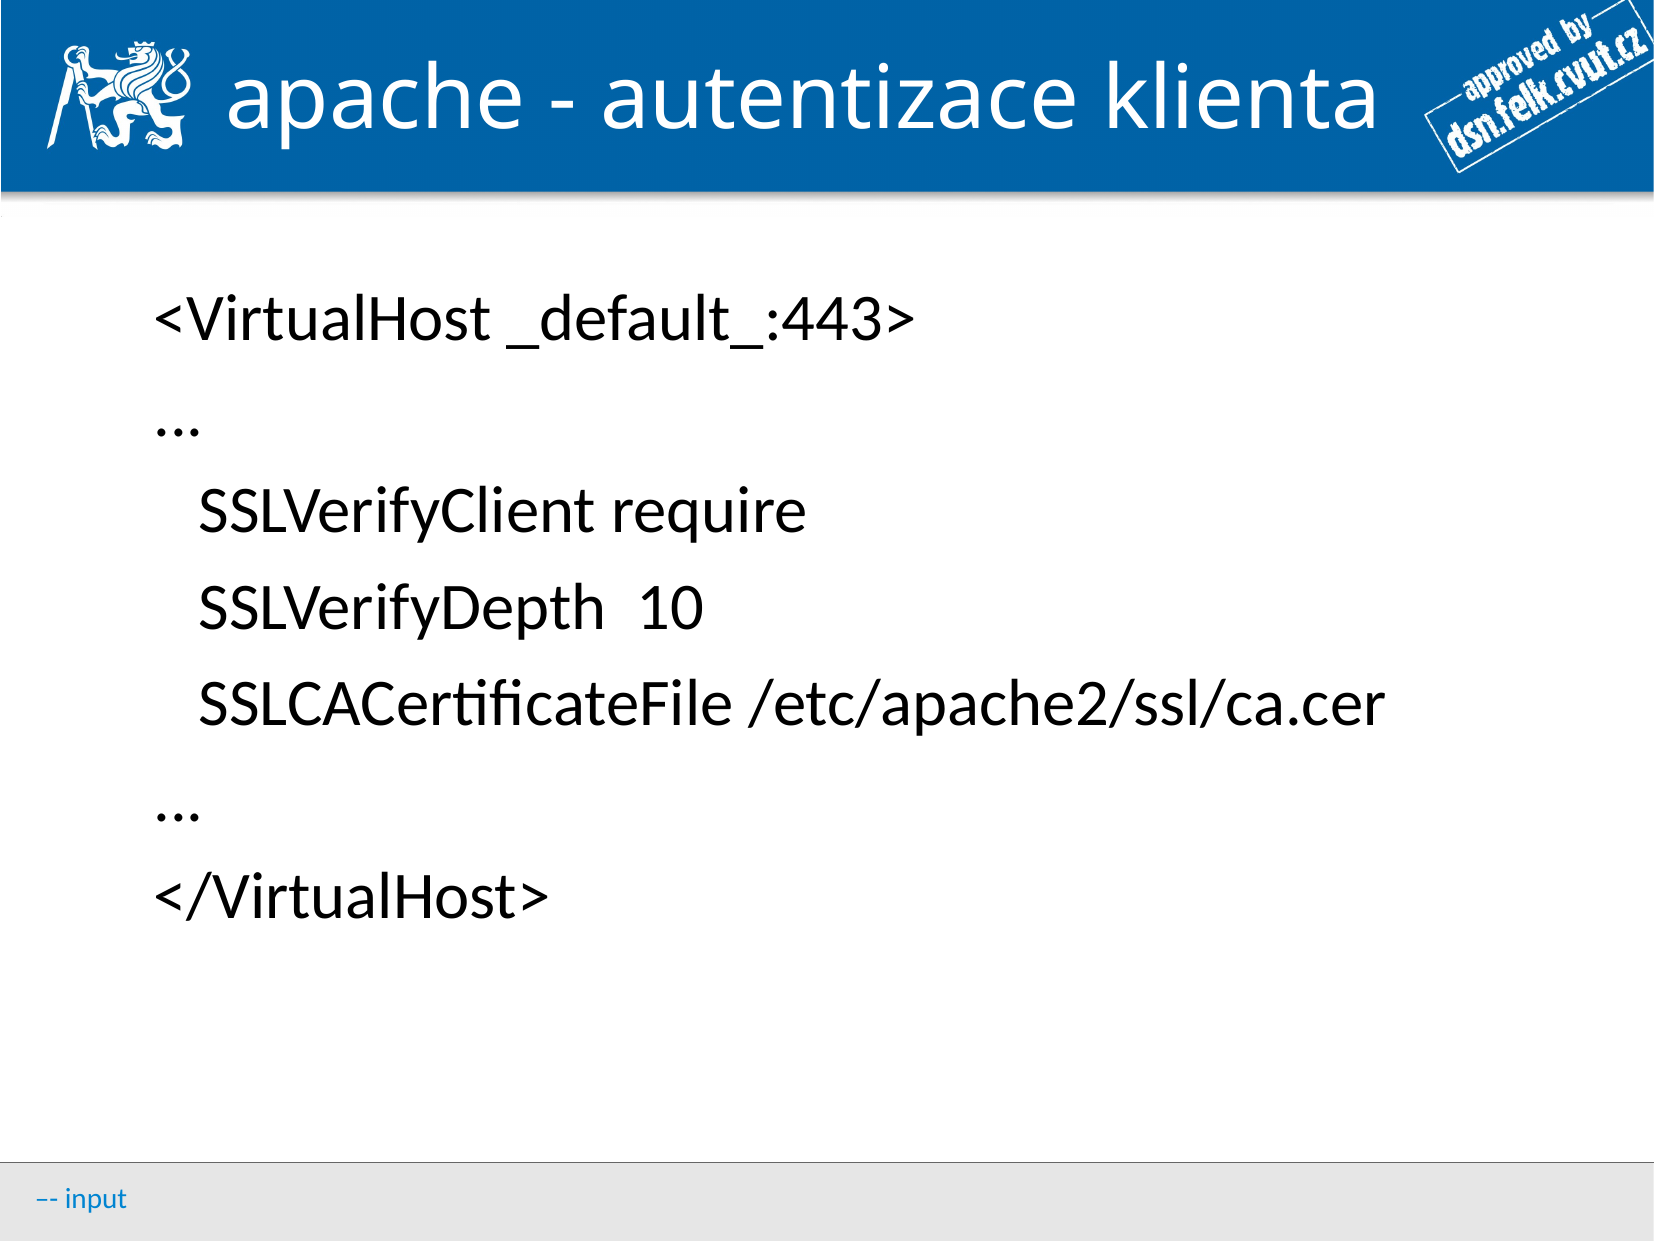

# apache - autentizace klienta
<VirtualHost _default_:443>
...
 SSLVerifyClient require
 SSLVerifyDepth 10
 SSLCACertificateFile /etc/apache2/ssl/ca.cer
...
</VirtualHost>